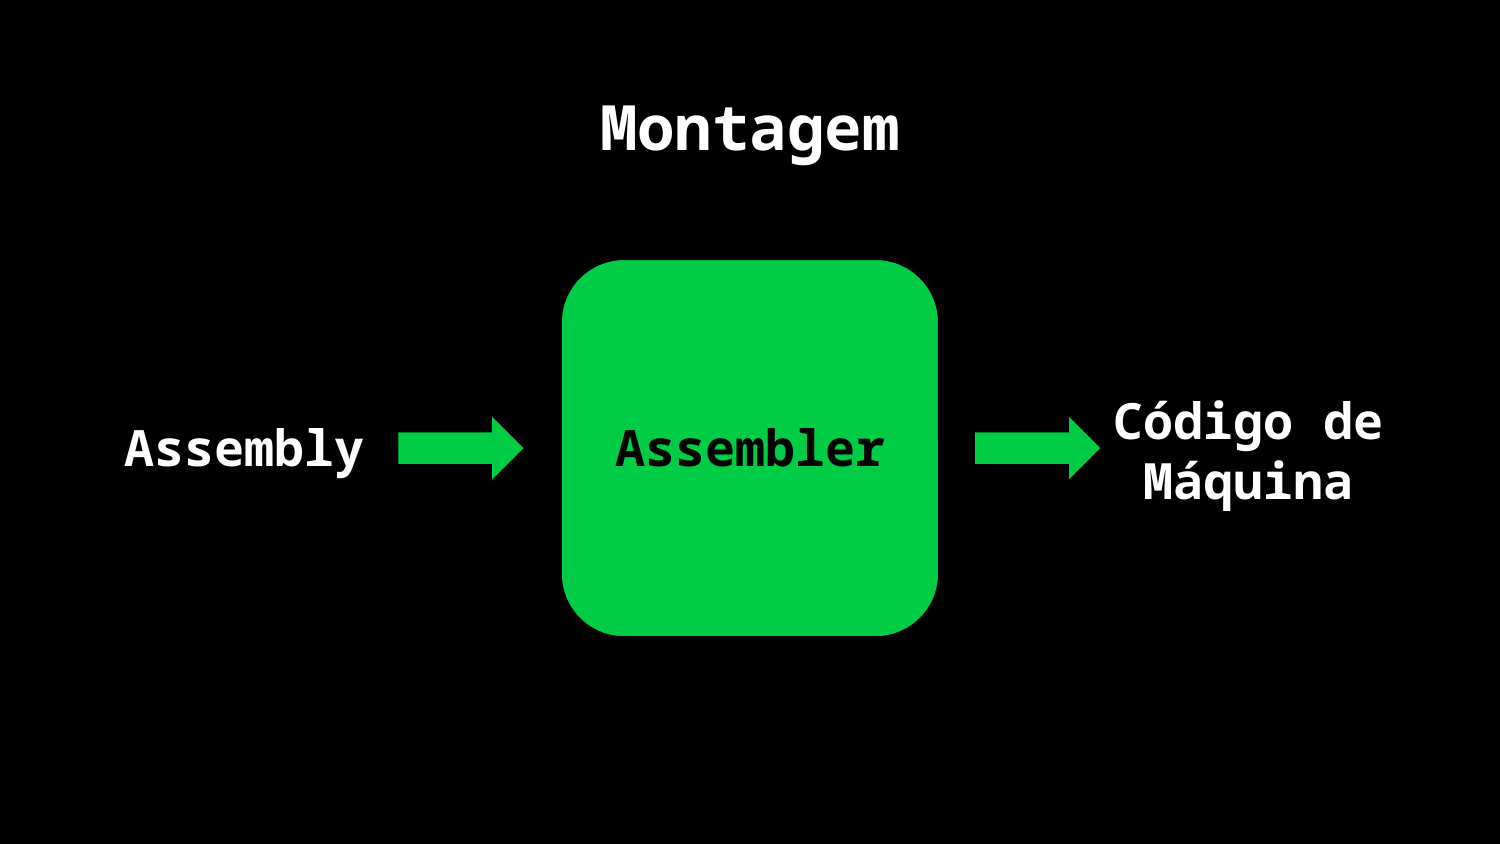

# Montagem
Código de Máquina
Assembly
Assembler